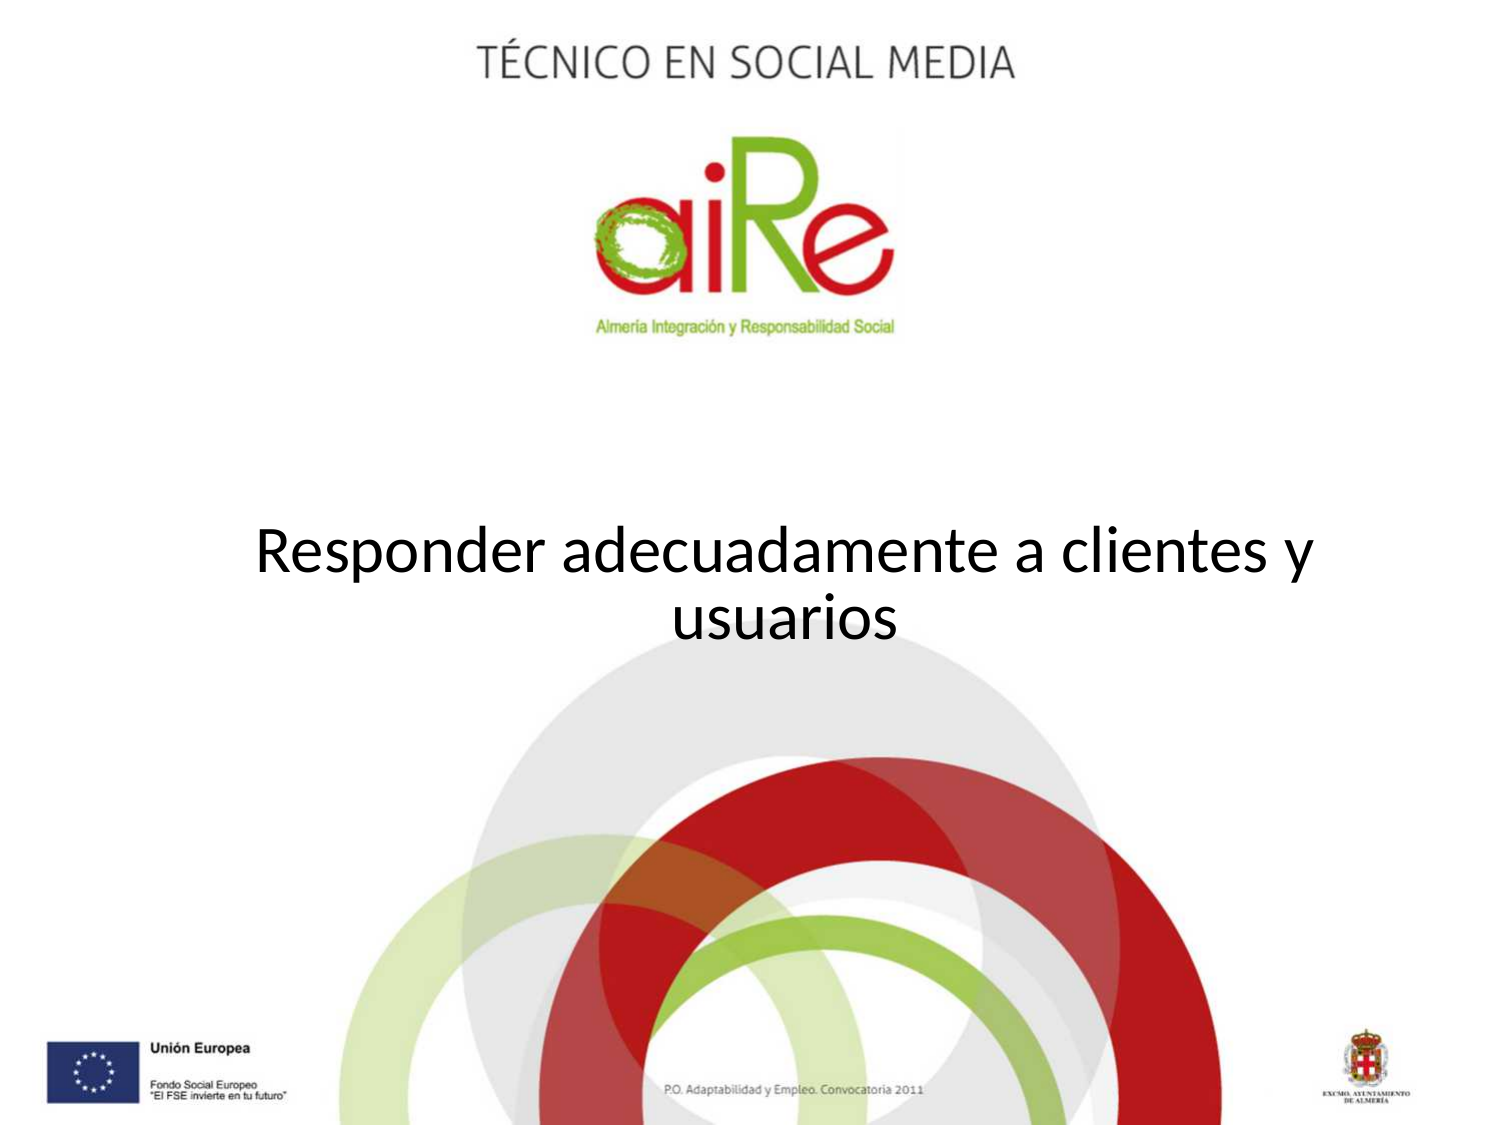

#
Responder adecuadamente a clientes y usuarios